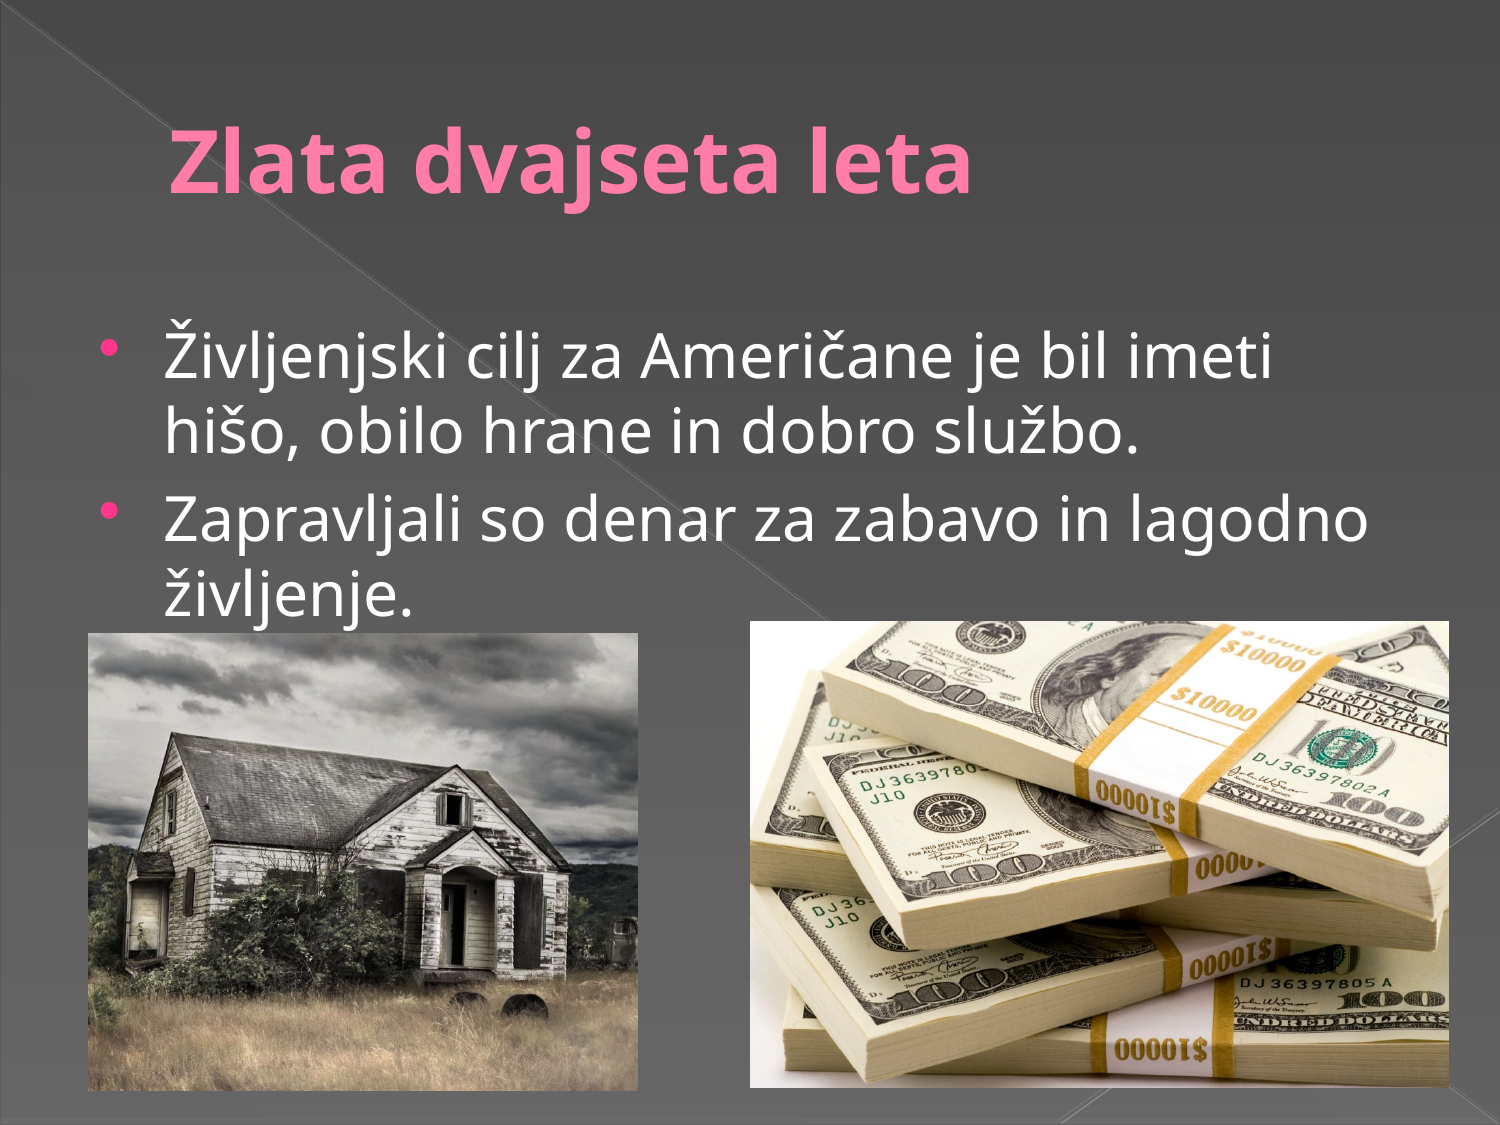

# Zlata dvajseta leta
Življenjski cilj za Američane je bil imeti hišo, obilo hrane in dobro službo.
Zapravljali so denar za zabavo in lagodno življenje.